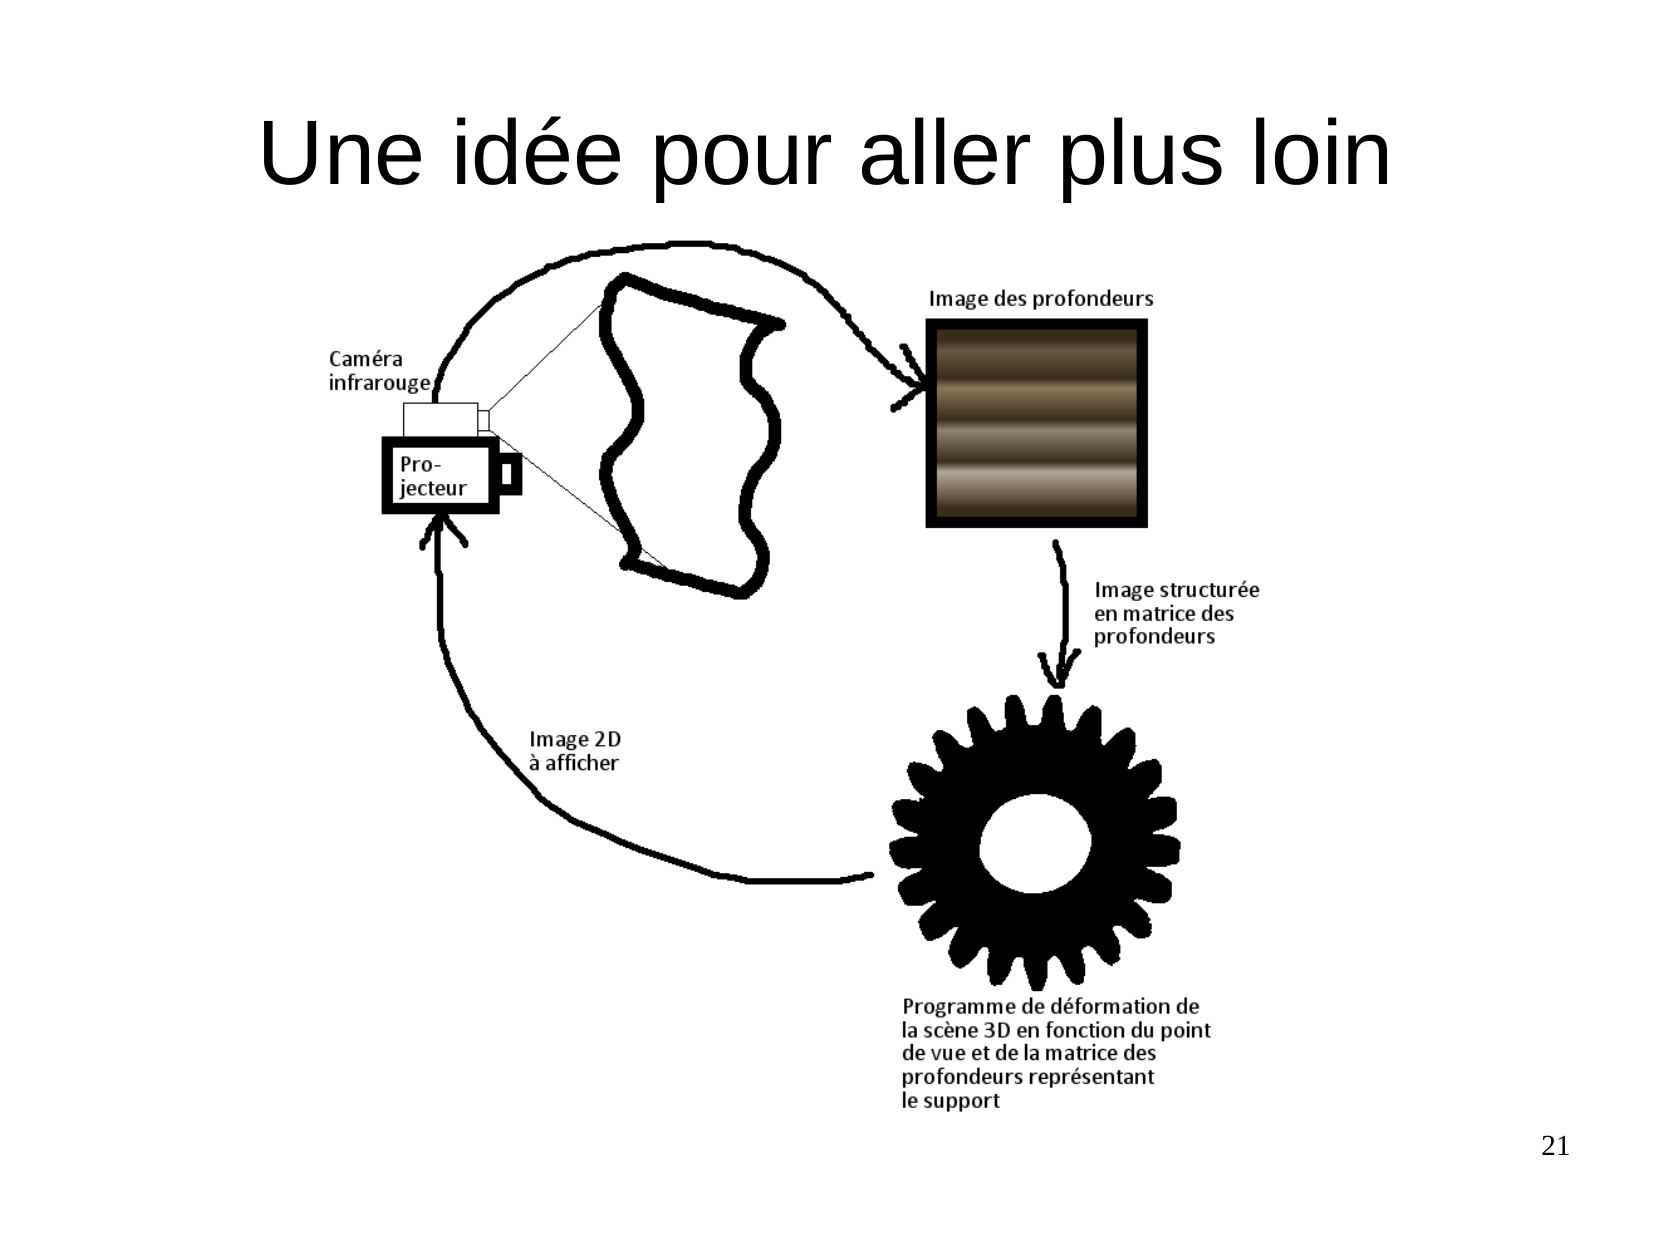

# Une idée pour aller plus loin
21